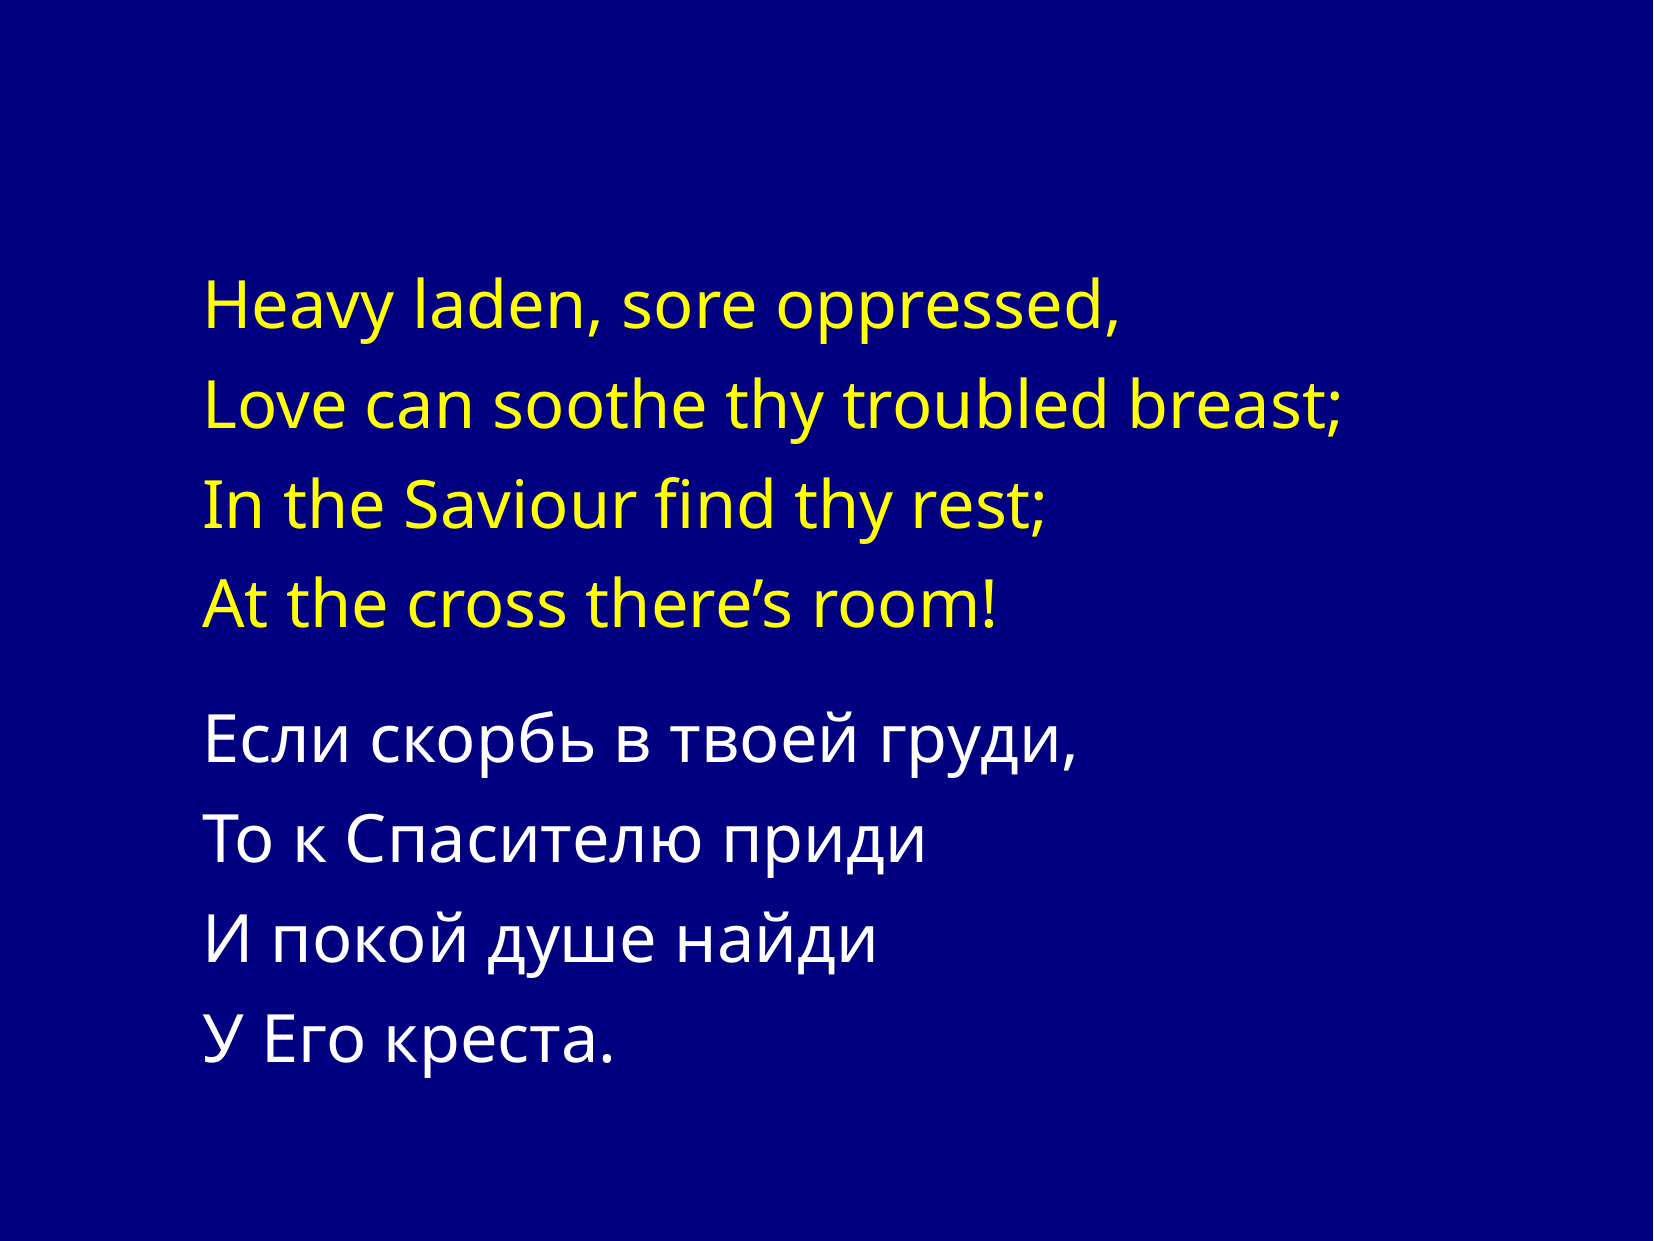

Heavy laden, sore oppressed,
	Love can soothe thy troubled breast;
	In the Saviour find thy rest;
	At the cross there’s room!
	Если скорбь в твоей груди,
	То к Спасителю приди
	И покой душе найди
	У Его креста.